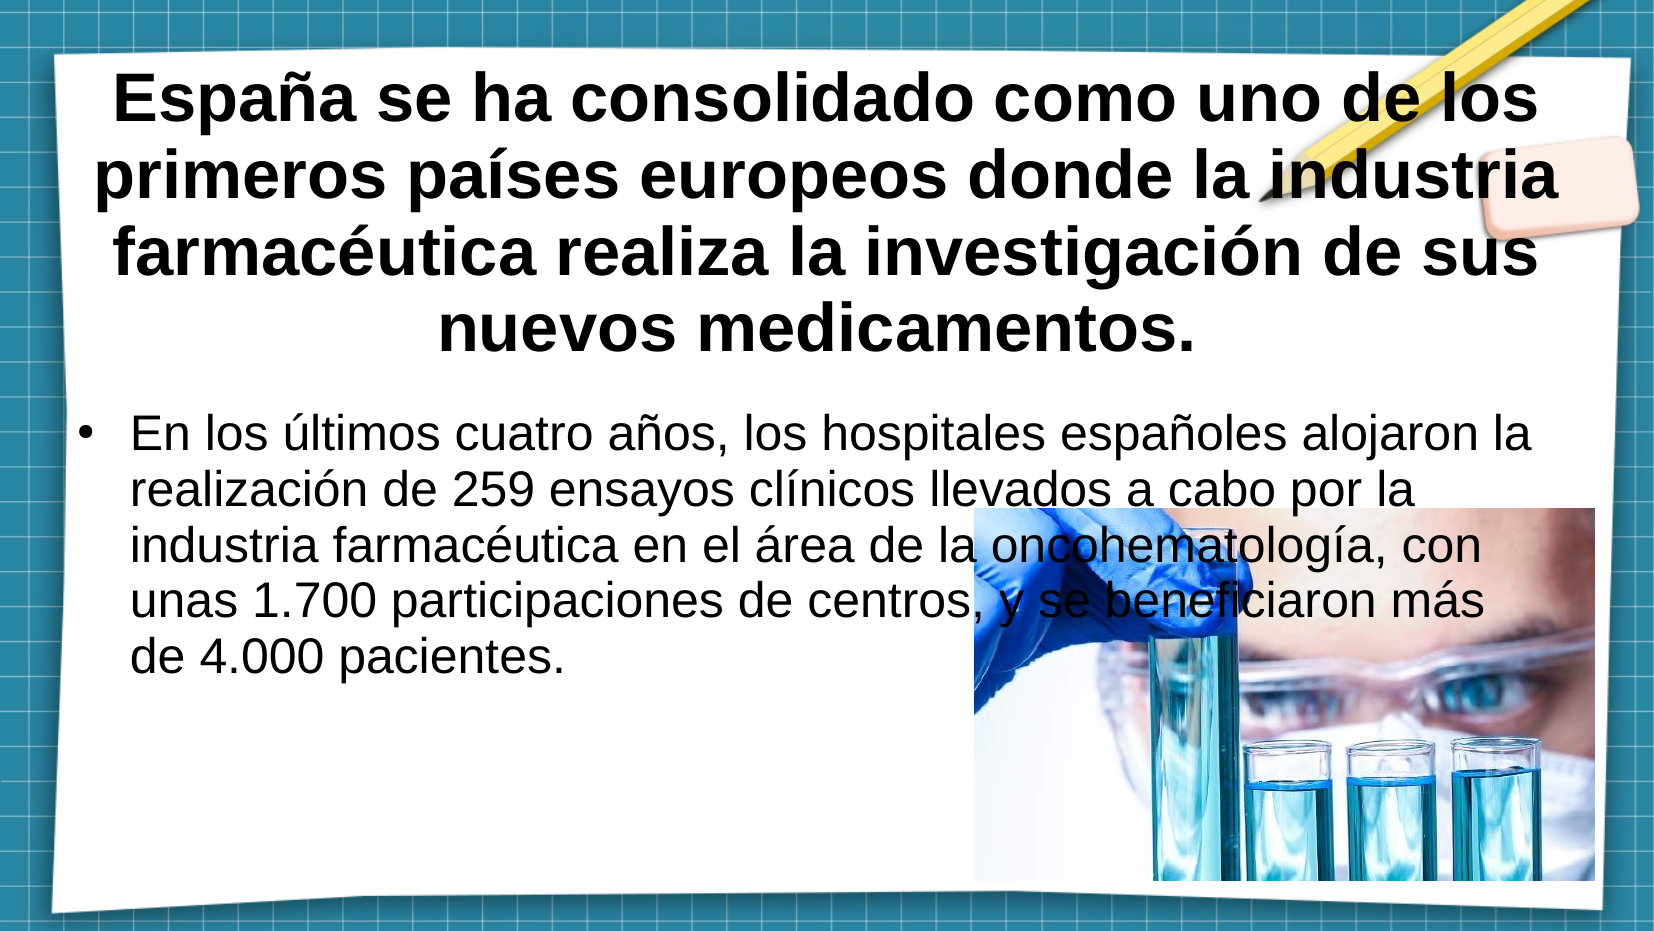

# España se ha consolidado como uno de los primeros países europeos donde la industria farmacéutica realiza la investigación de sus nuevos medicamentos.
En los últimos cuatro años, los hospitales españoles alojaron la realización de 259 ensayos clínicos llevados a cabo por la industria farmacéutica en el área de la oncohematología, con unas 1.700 participaciones de centros, y se beneficiaron más de 4.000 pacientes.